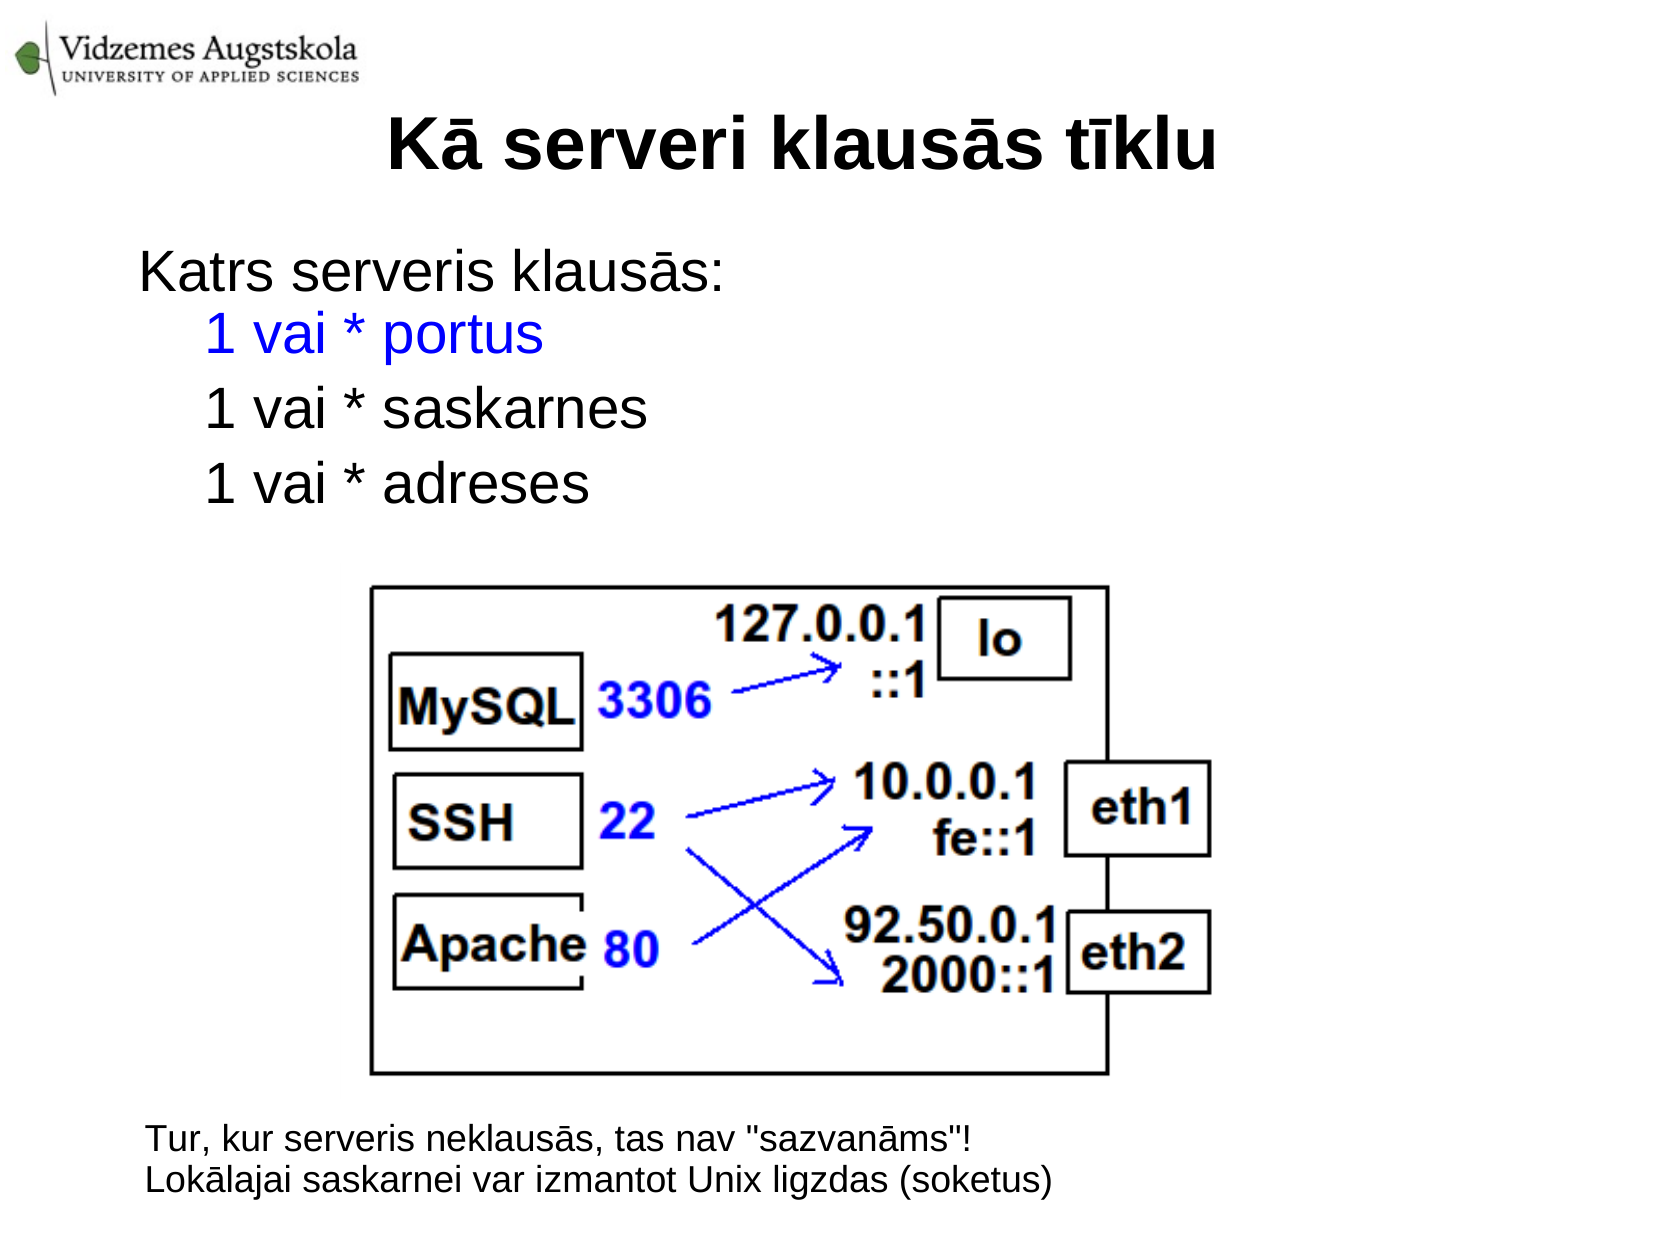

# Kā serveri klausās tīklu
Katrs serveris klausās:
1 vai * portus
1 vai * saskarnes
1 vai * adreses
Tur, kur serveris neklausās, tas nav "sazvanāms"!
Lokālajai saskarnei var izmantot Unix ligzdas (soketus)